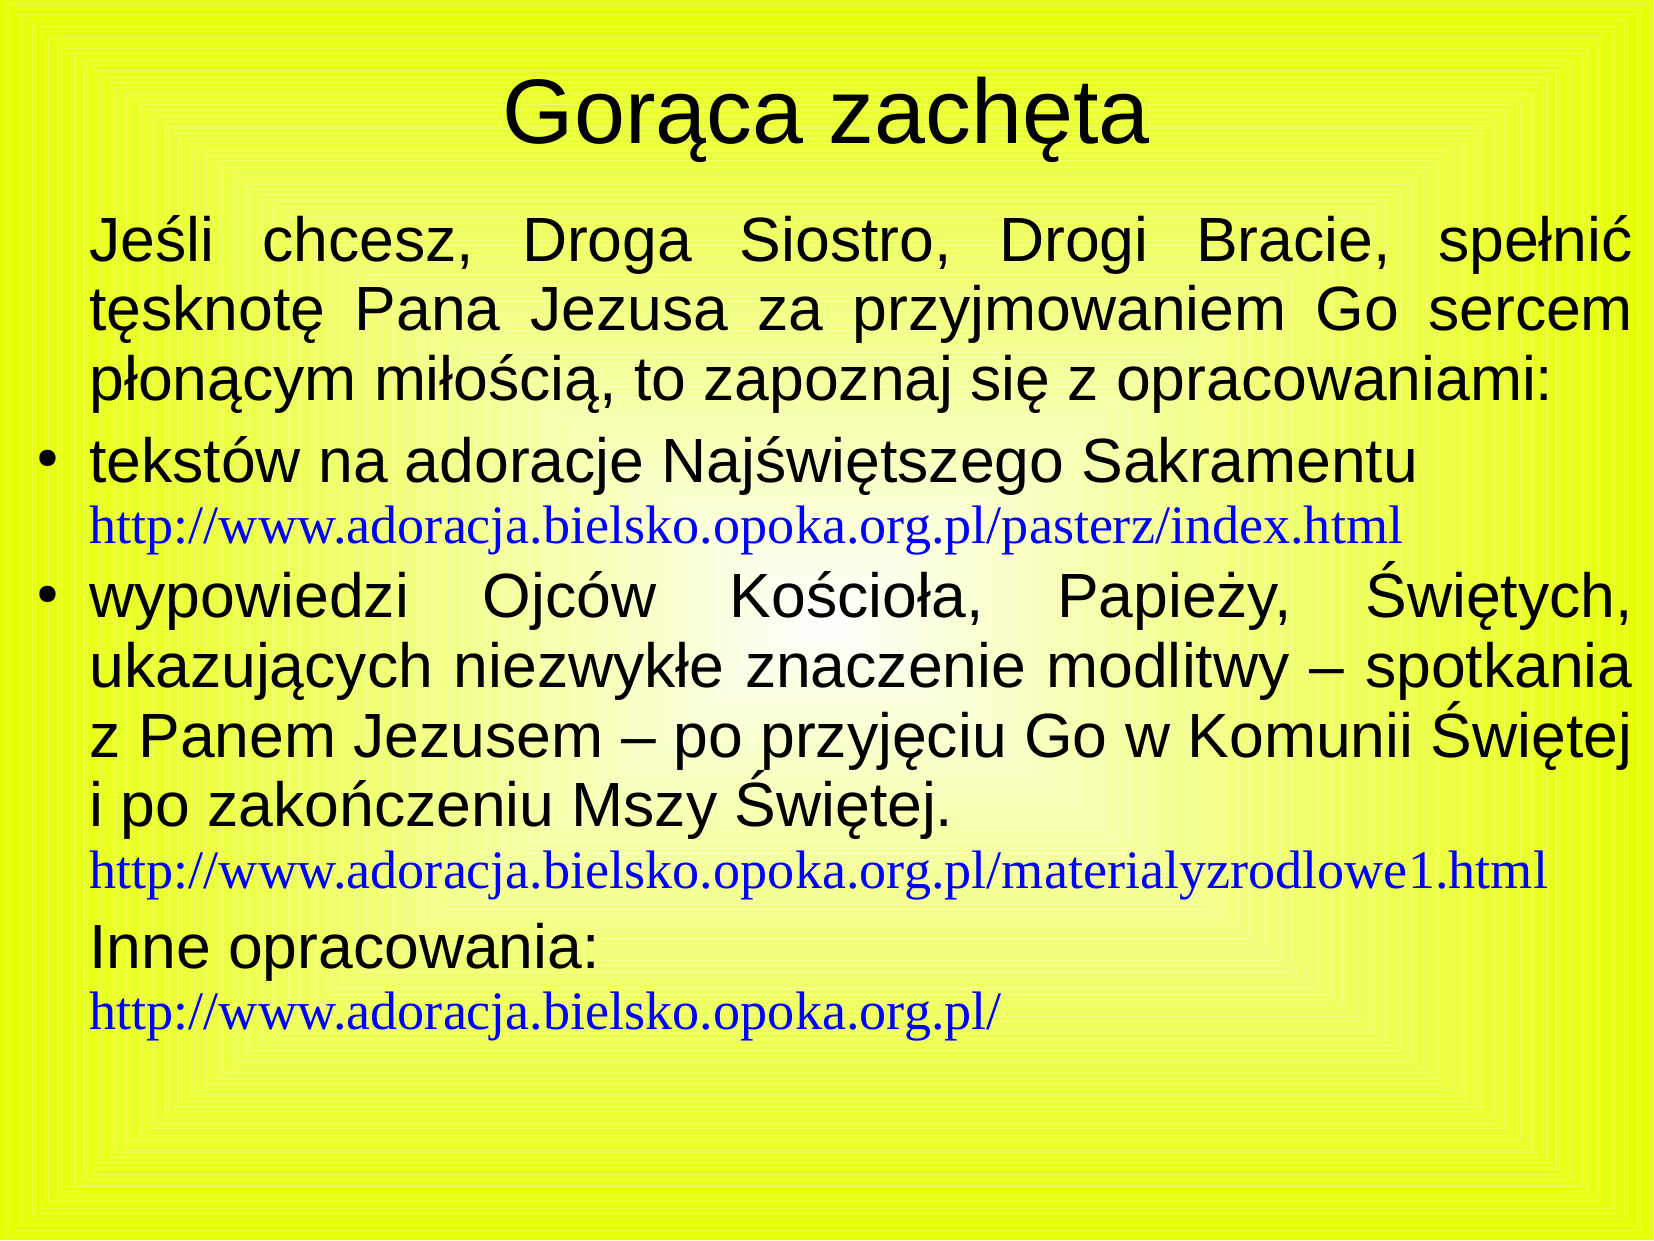

Gorąca zachęta
# Jeśli chcesz, Droga Siostro, Drogi Bracie, spełnić tęsknotę Pana Jezusa za przyjmowaniem Go sercem płonącym miłością, to zapoznaj się z opracowaniami:
tekstów na adoracje Najświętszego Sakramentu
http://www.adoracja.bielsko.opoka.org.pl/pasterz/index.html
wypowiedzi Ojców Kościoła, Papieży, Świętych,
ukazujących niezwykłe znaczenie modlitwy – spotkania z Panem Jezusem – po przyjęciu Go w Komunii Świętej i po zakończeniu Mszy Świętej.
http://www.adoracja.bielsko.opoka.org.pl/materialyzrodlowe1.html
Inne opracowania:
http://www.adoracja.bielsko.opoka.org.pl/